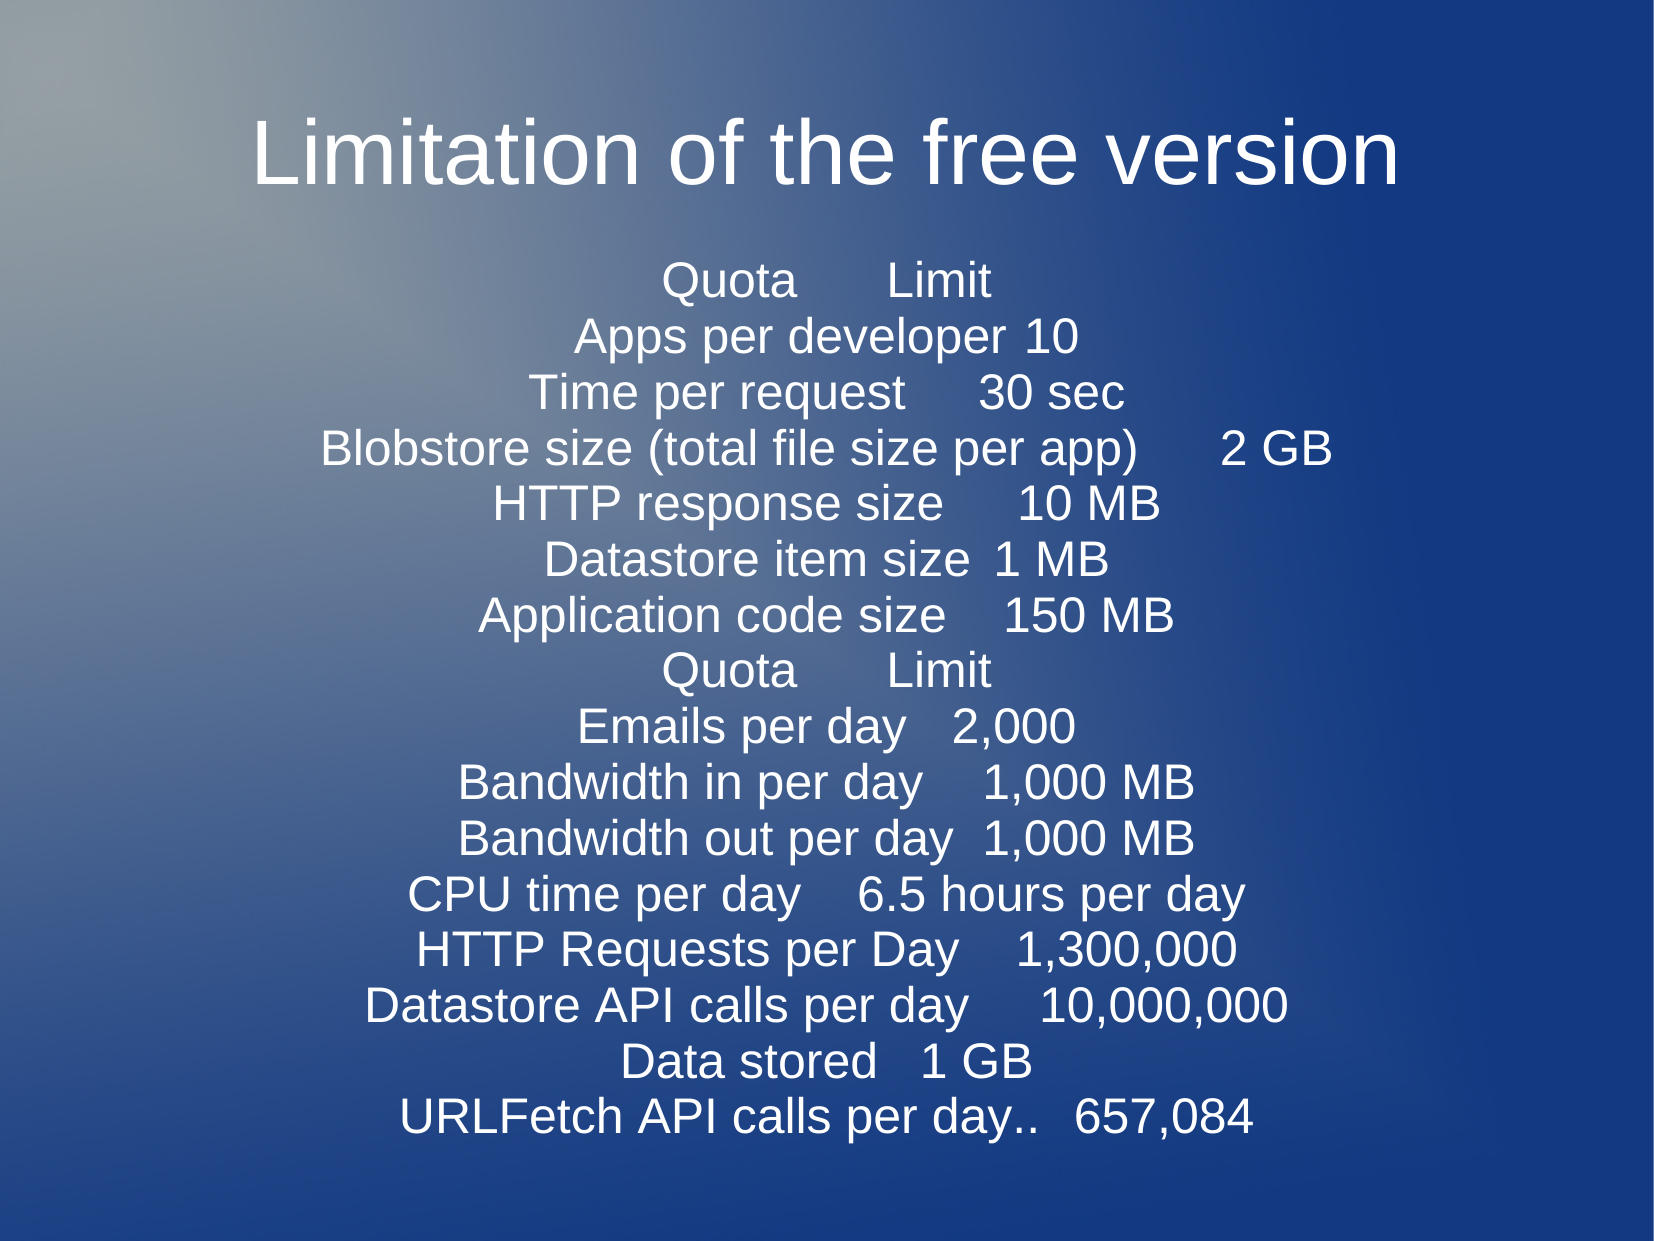

# Limitation of the free version
Quota 	Limit
Apps per developer 	10
Time per request 	30 sec
Blobstore size (total file size per app) 	2 GB
HTTP response size 	10 MB
Datastore item size 	1 MB
Application code size 	150 MB
Quota 	Limit
Emails per day 	2,000
Bandwidth in per day 	1,000 MB
Bandwidth out per day 	1,000 MB
CPU time per day 	6.5 hours per day
HTTP Requests per Day 	1,300,000
Datastore API calls per day 	10,000,000
Data stored 	1 GB
URLFetch API calls per day.. 	657,084